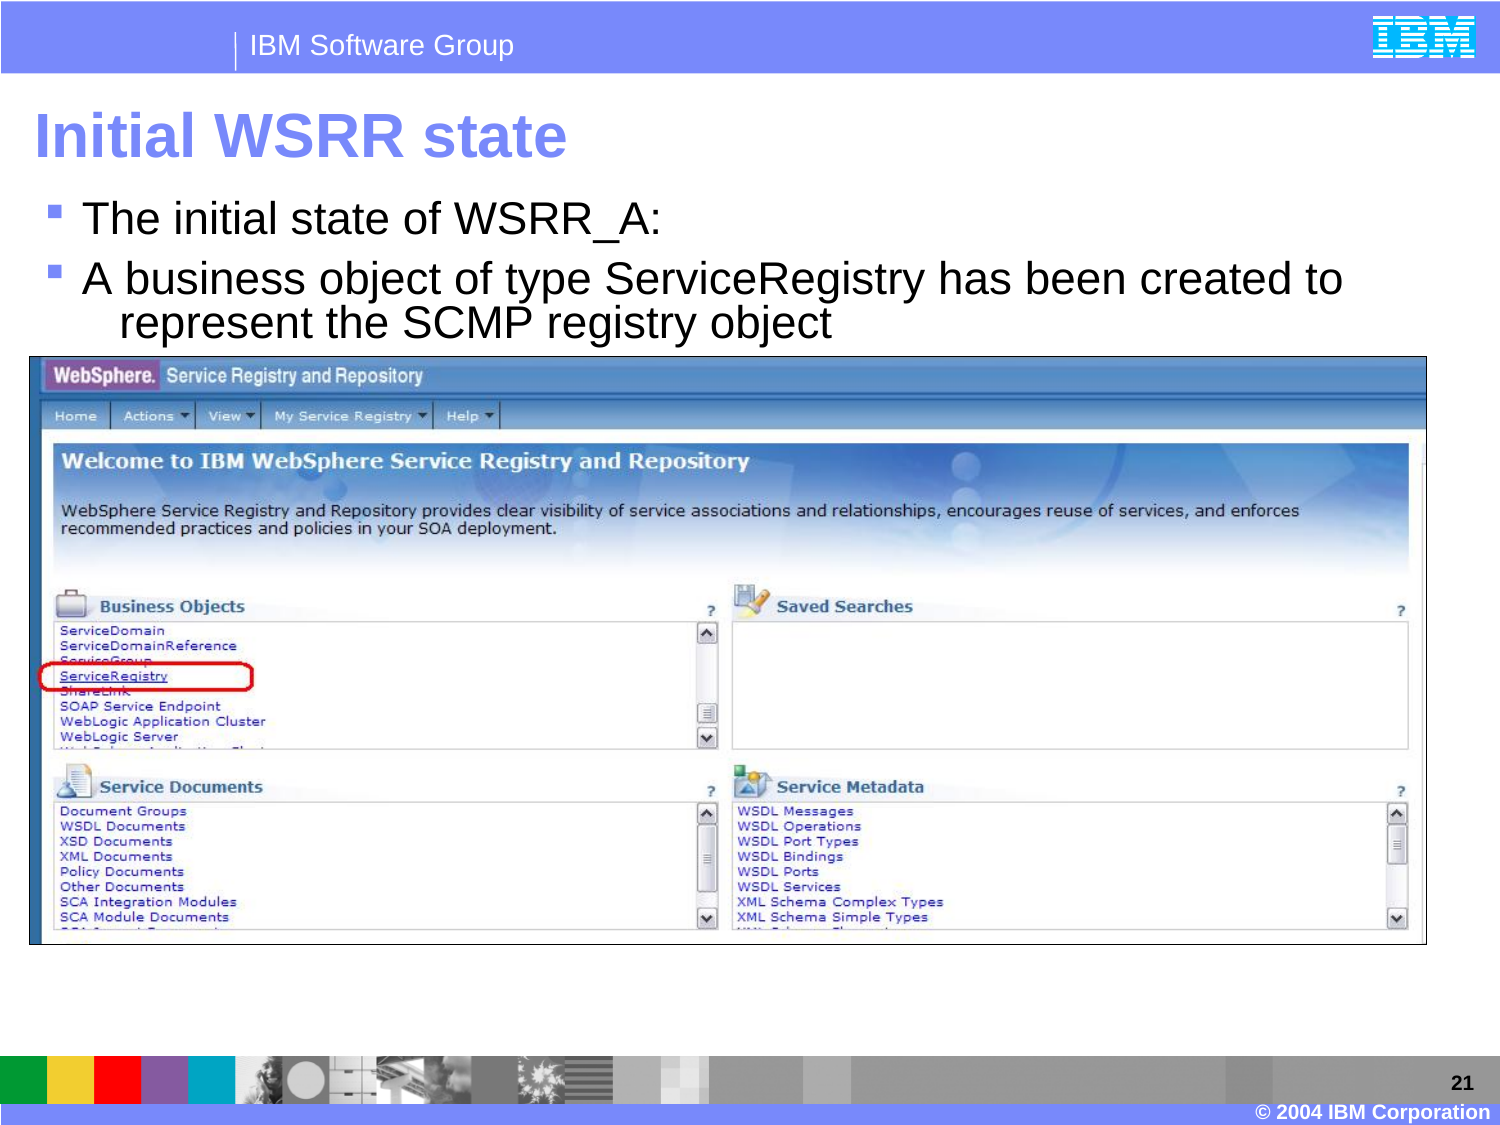

# Initial WSRR state
The initial state of WSRR_A:
A business object of type ServiceRegistry has been created to represent the SCMP registry object
21